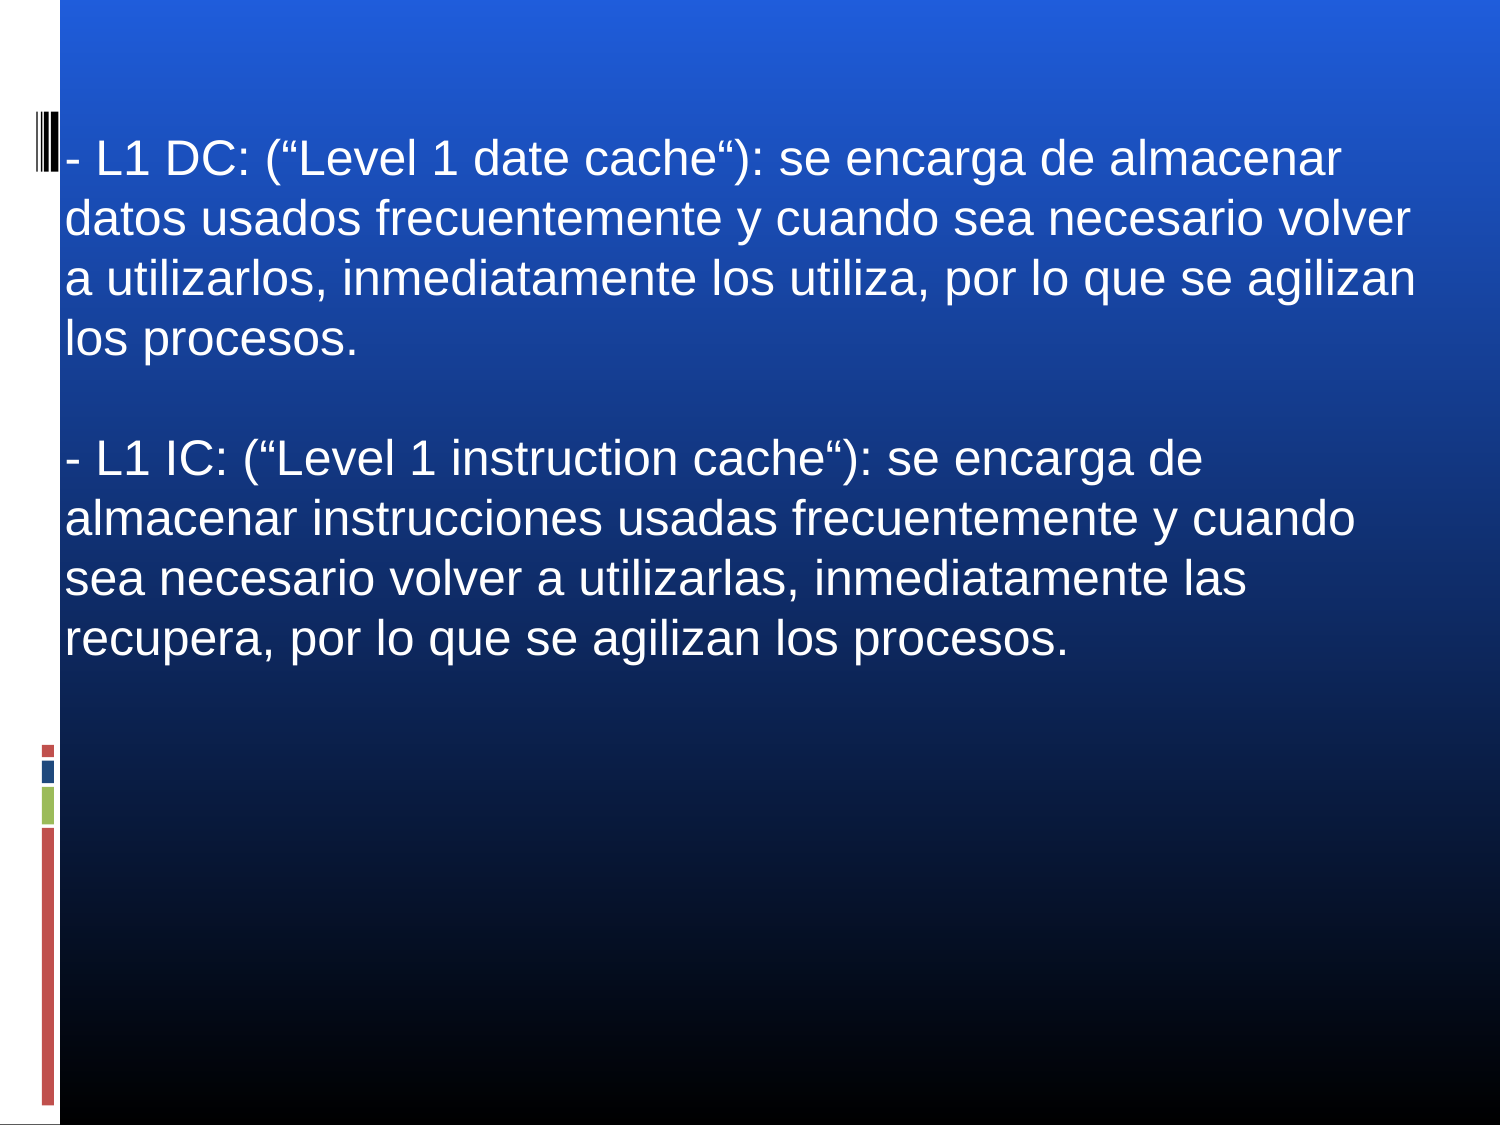

- L1 DC: (“Level 1 date cache“): se encarga de almacenar datos usados frecuentemente y cuando sea necesario volver a utilizarlos, inmediatamente los utiliza, por lo que se agilizan los procesos.
- L1 IC: (“Level 1 instruction cache“): se encarga de almacenar instrucciones usadas frecuentemente y cuando sea necesario volver a utilizarlas, inmediatamente las recupera, por lo que se agilizan los procesos.